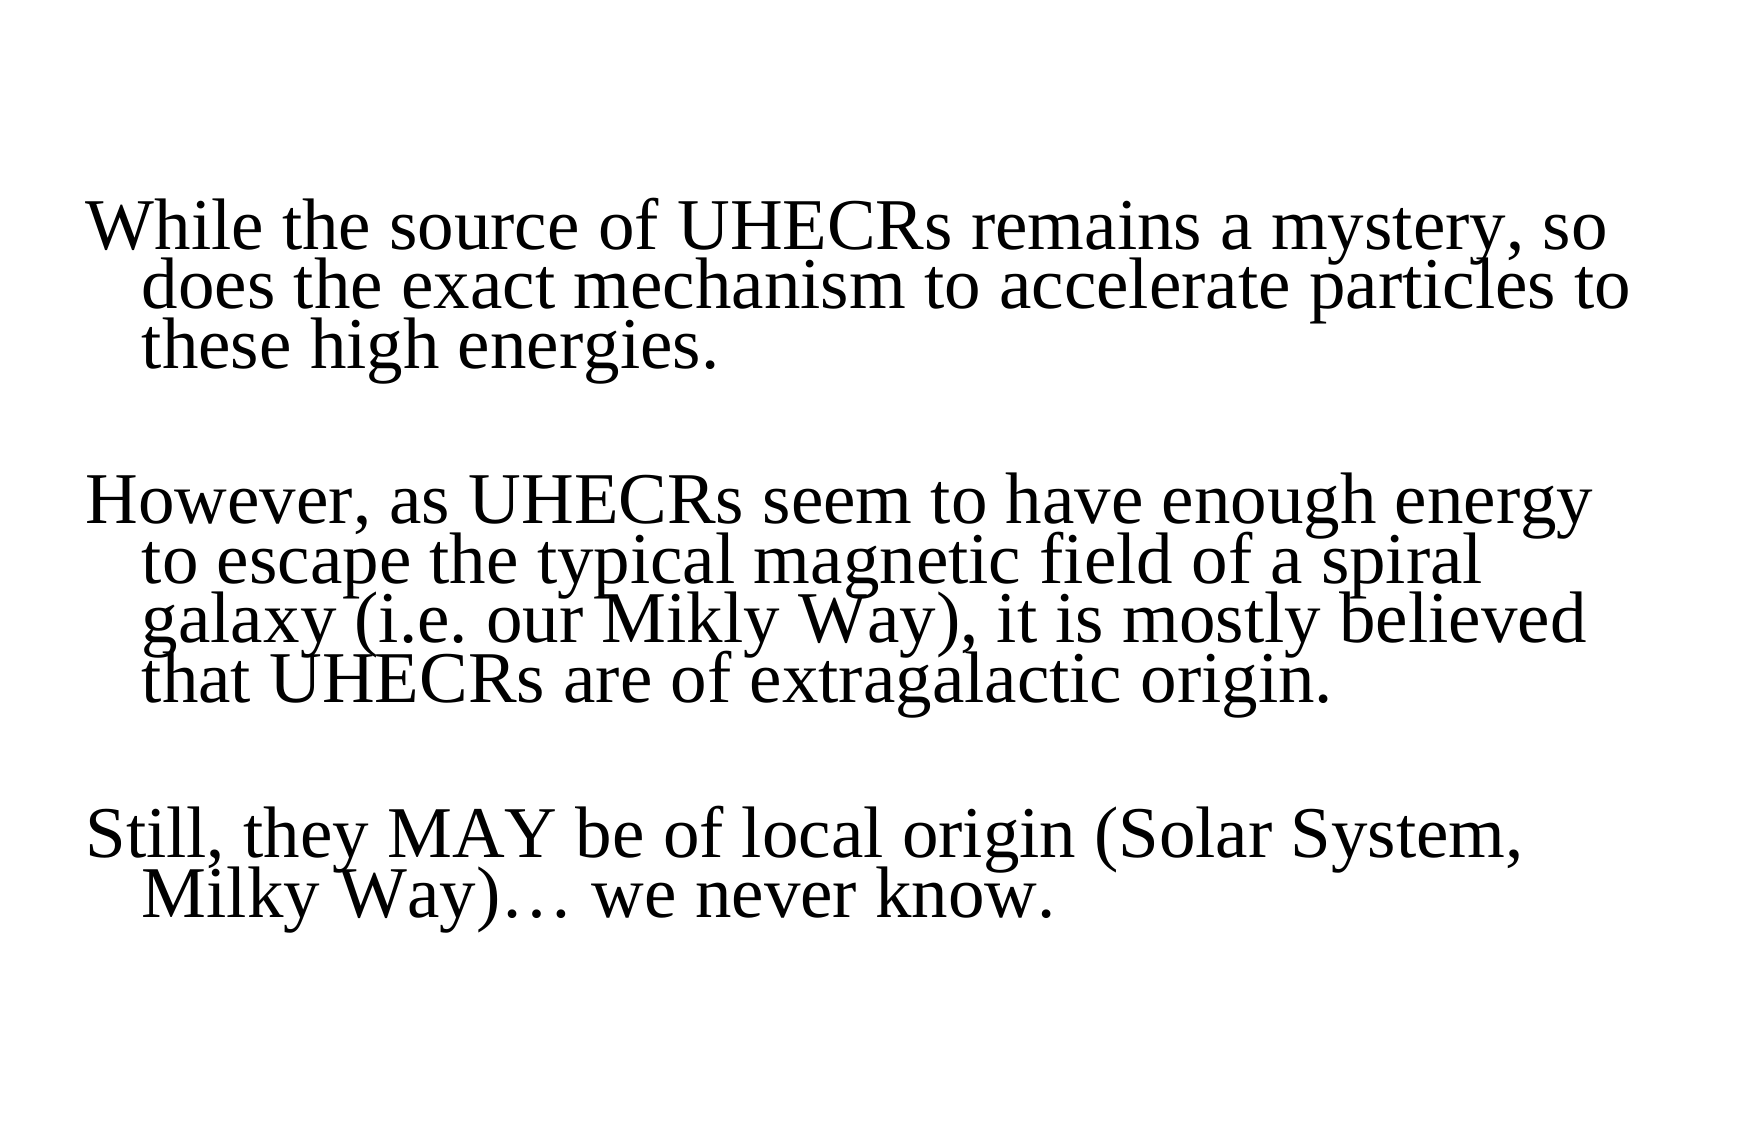

# While the source of UHECRs remains a mystery, so does the exact mechanism to accelerate particles to these high energies.
However, as UHECRs seem to have enough energy to escape the typical magnetic field of a spiral galaxy (i.e. our Mikly Way), it is mostly believed that UHECRs are of extragalactic origin.
Still, they MAY be of local origin (Solar System, Milky Way)… we never know.